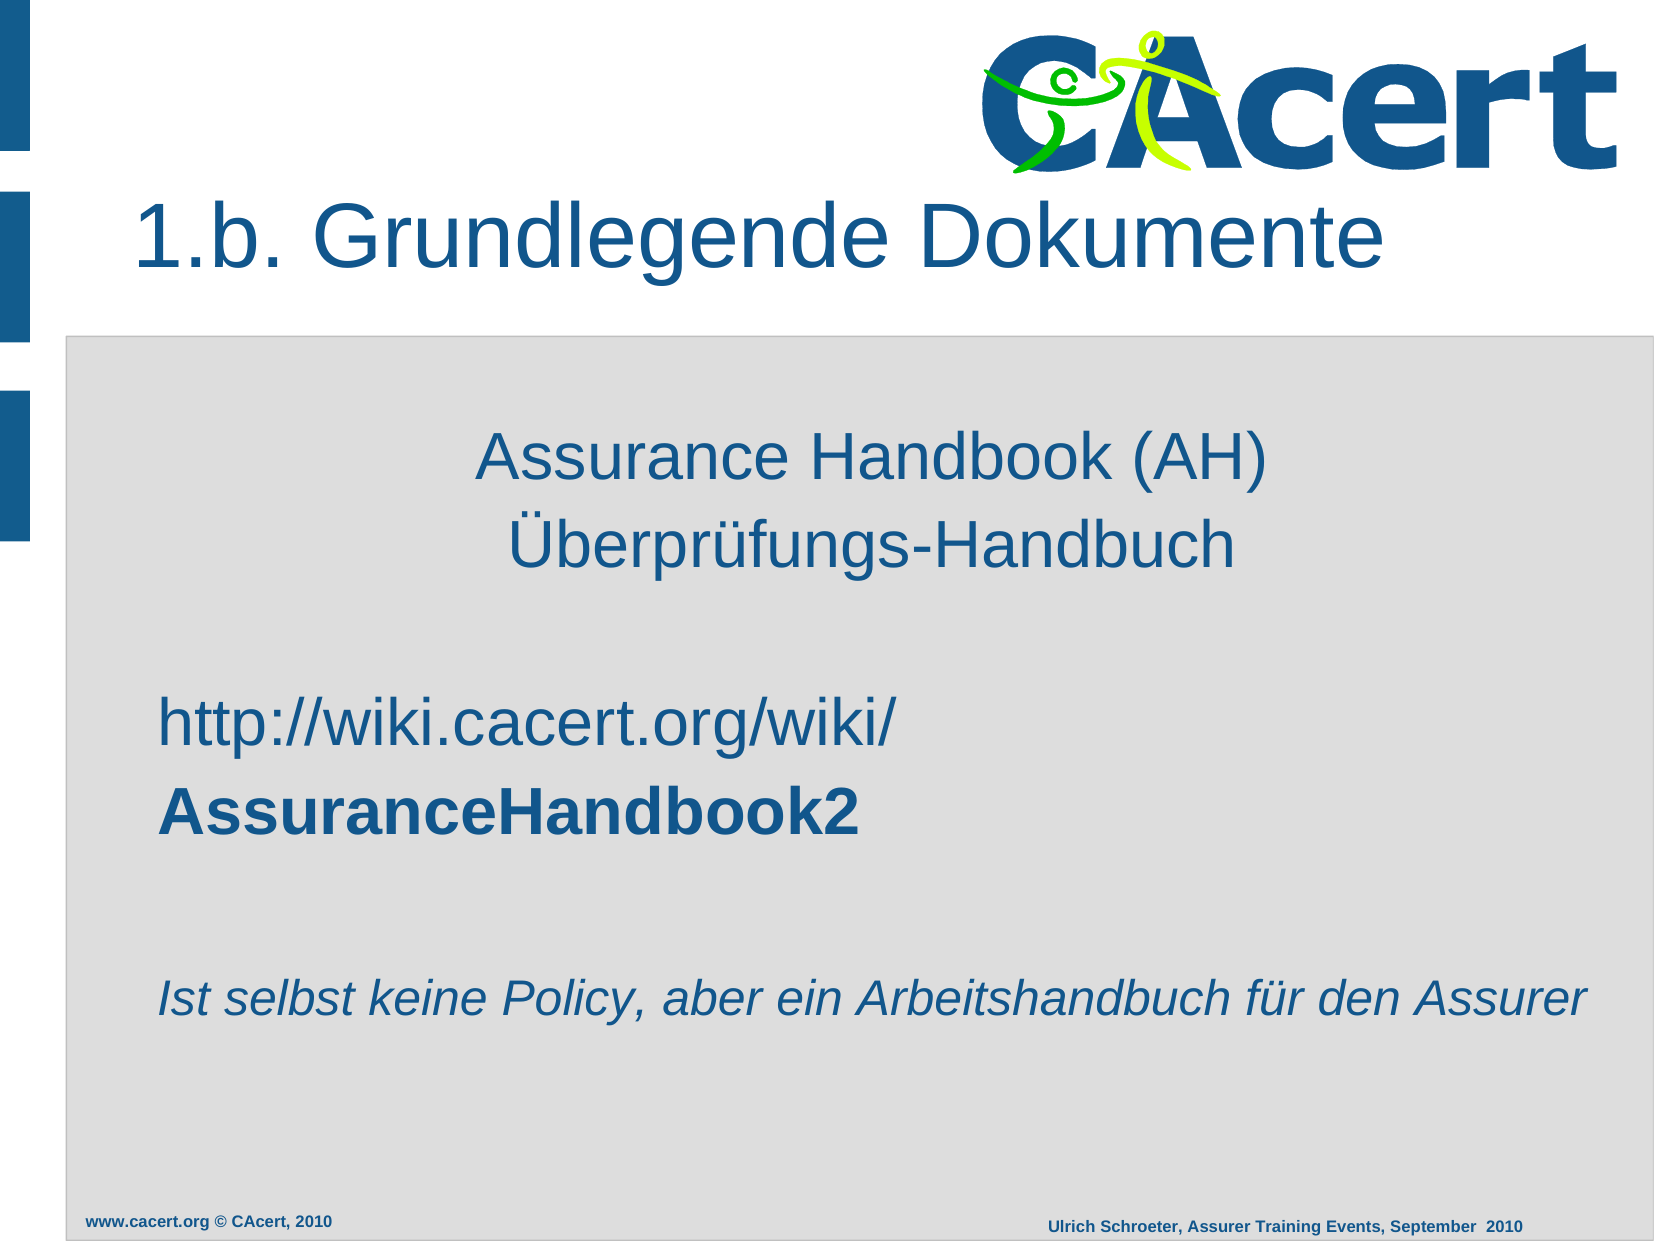

1.b. Grundlegende Dokumente
Assurance Handbook (AH)
Überprüfungs-Handbuch
http://wiki.cacert.org/wiki/
AssuranceHandbook2
Ist selbst keine Policy, aber ein Arbeitshandbuch für den Assurer